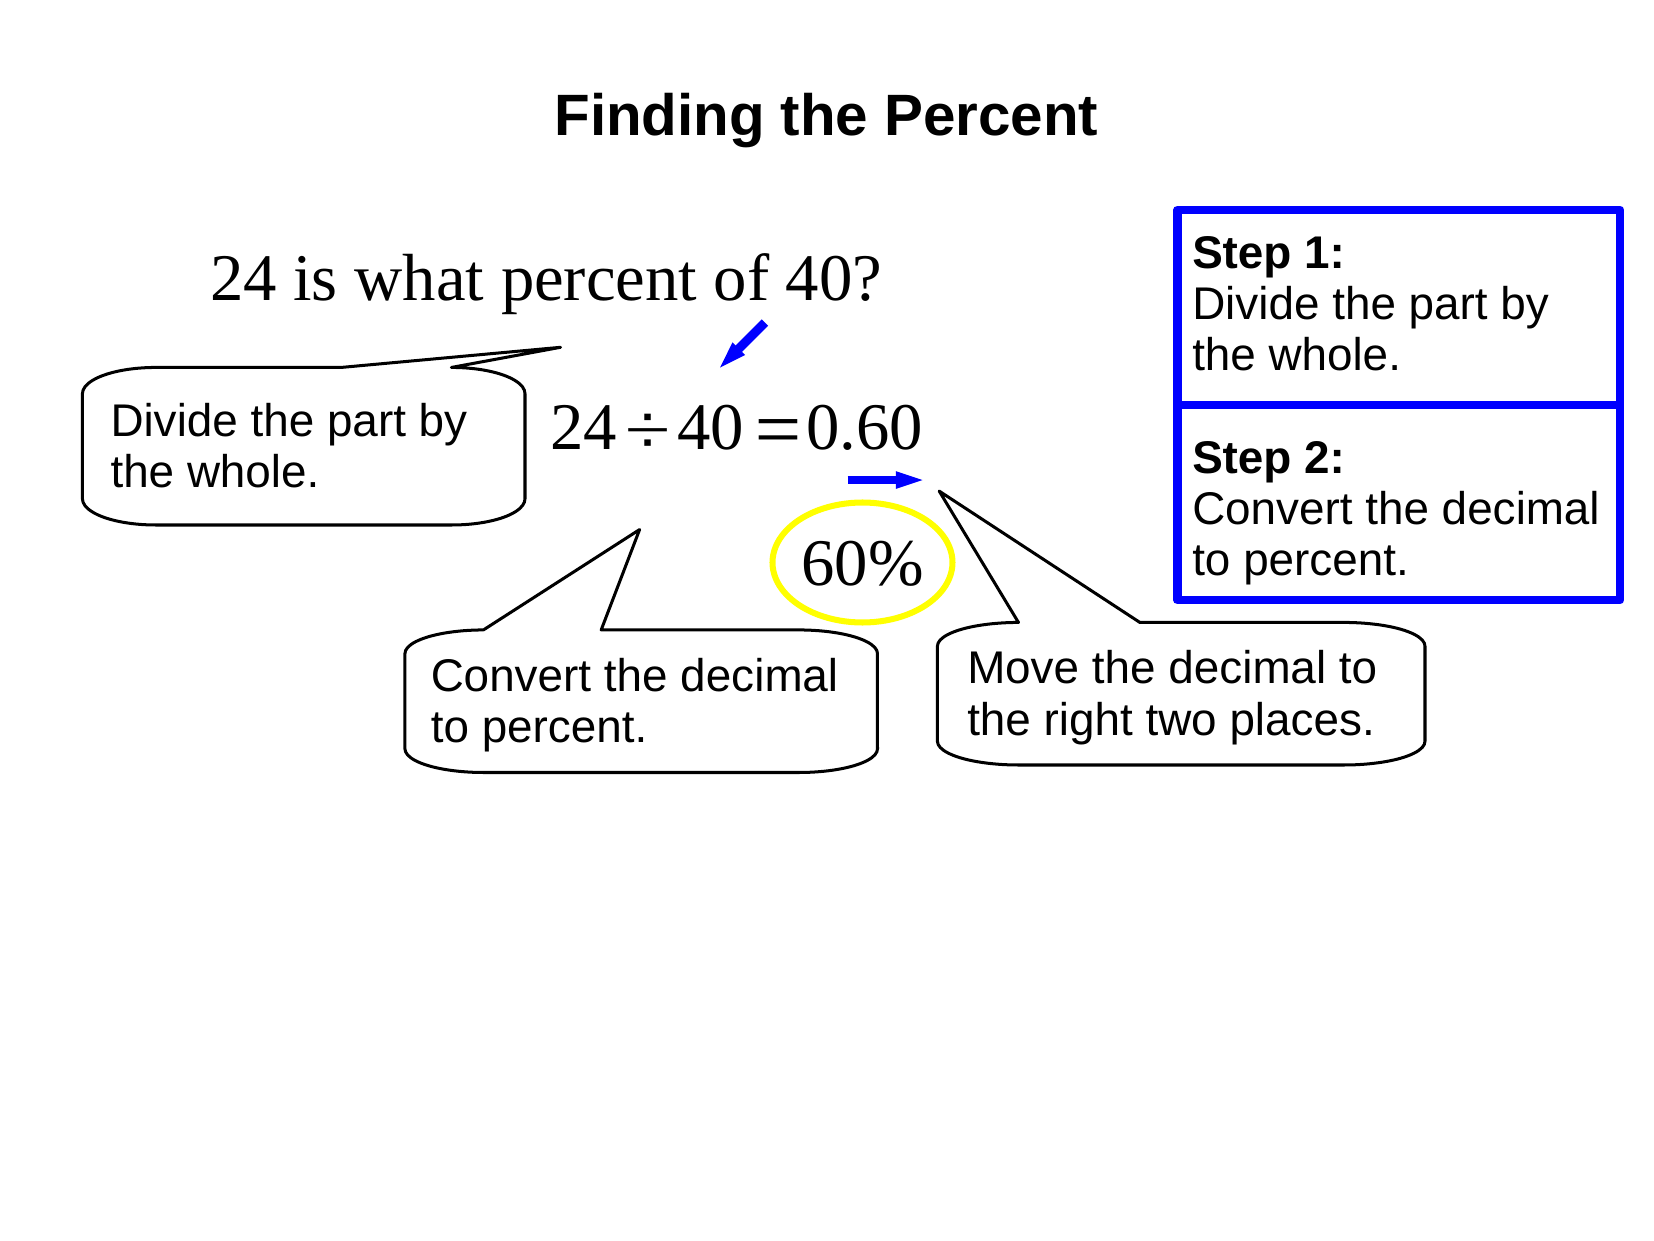

Finding the Percent
Step 1:
Divide the part by the whole.
Step 2:
Convert the decimal
to percent.
Divide the part by
the whole.
Move the decimal to
the right two places.
Convert the decimal
to percent.